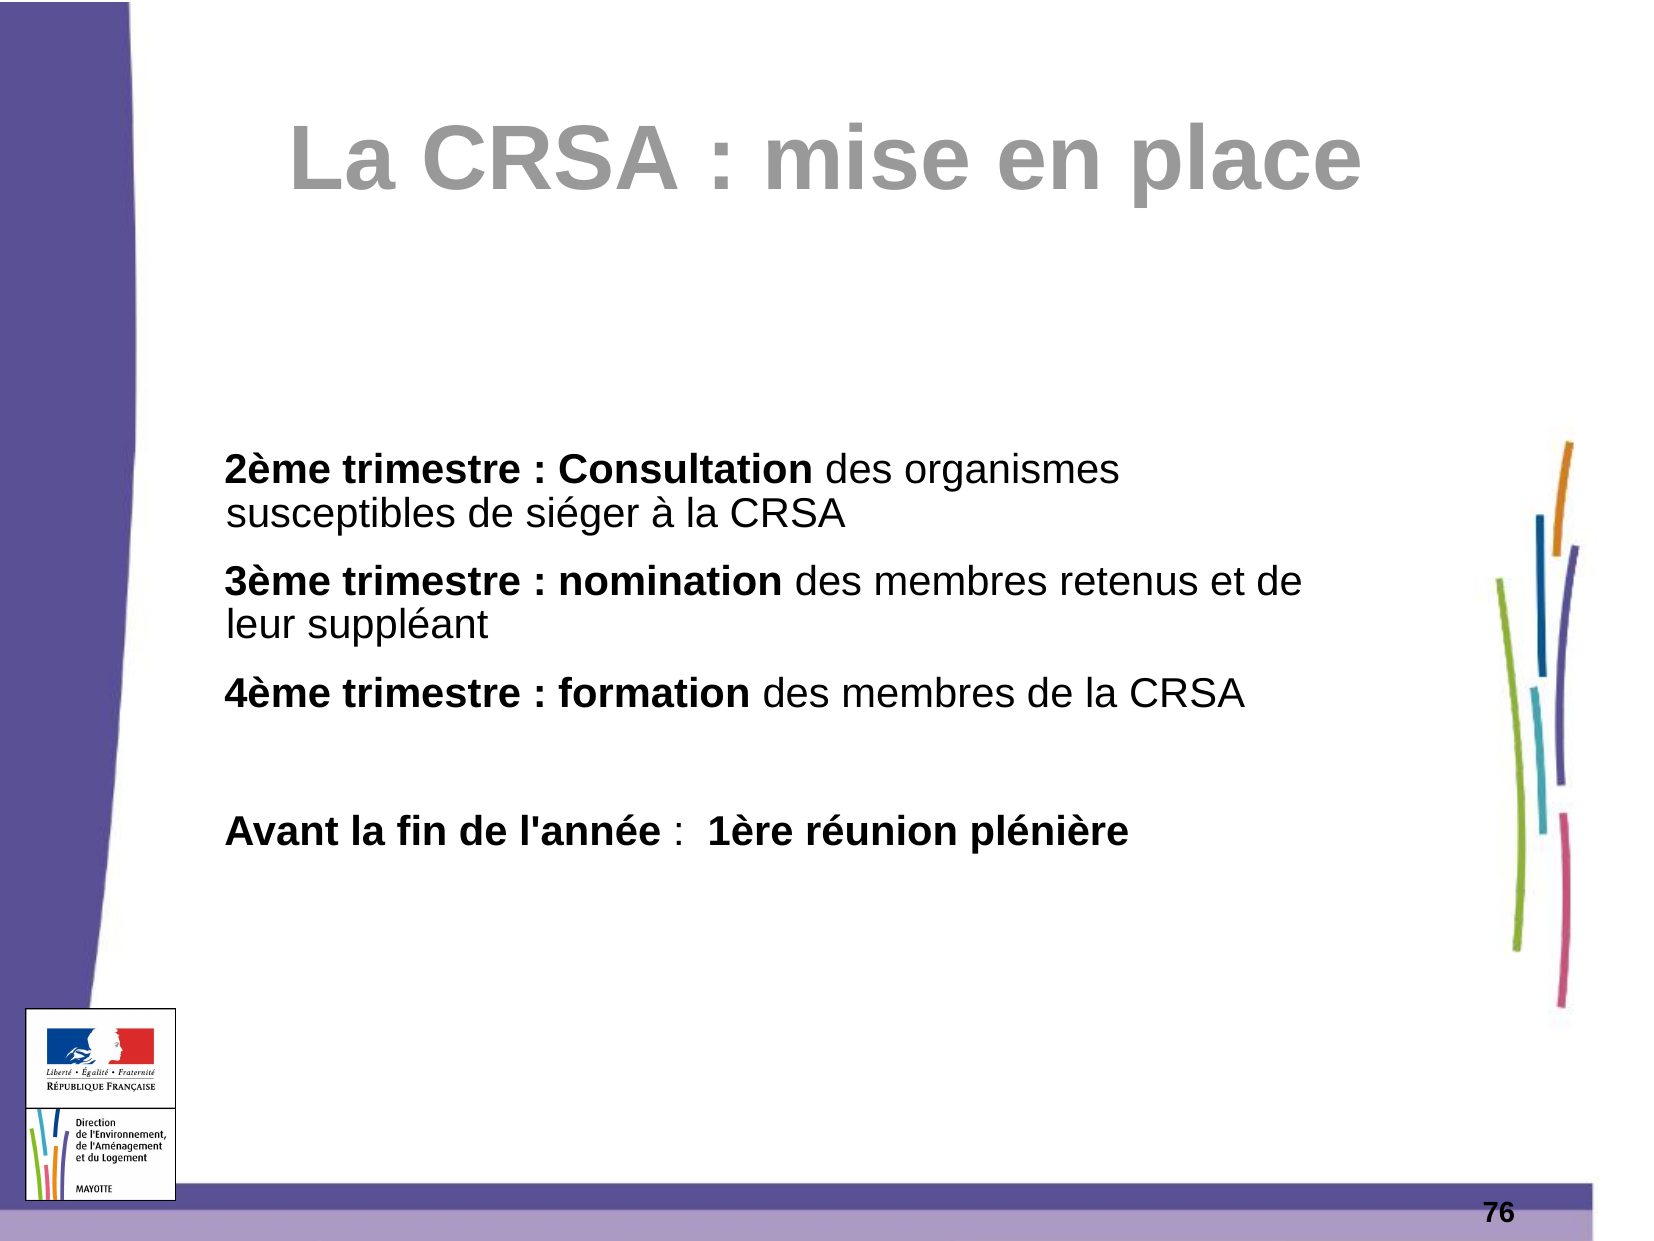

# La CRSA : mise en place
2ème trimestre : Consultation des organismes susceptibles de siéger à la CRSA
3ème trimestre : nomination des membres retenus et de leur suppléant
4ème trimestre : formation des membres de la CRSA
Avant la fin de l'année : 1ère réunion plénière